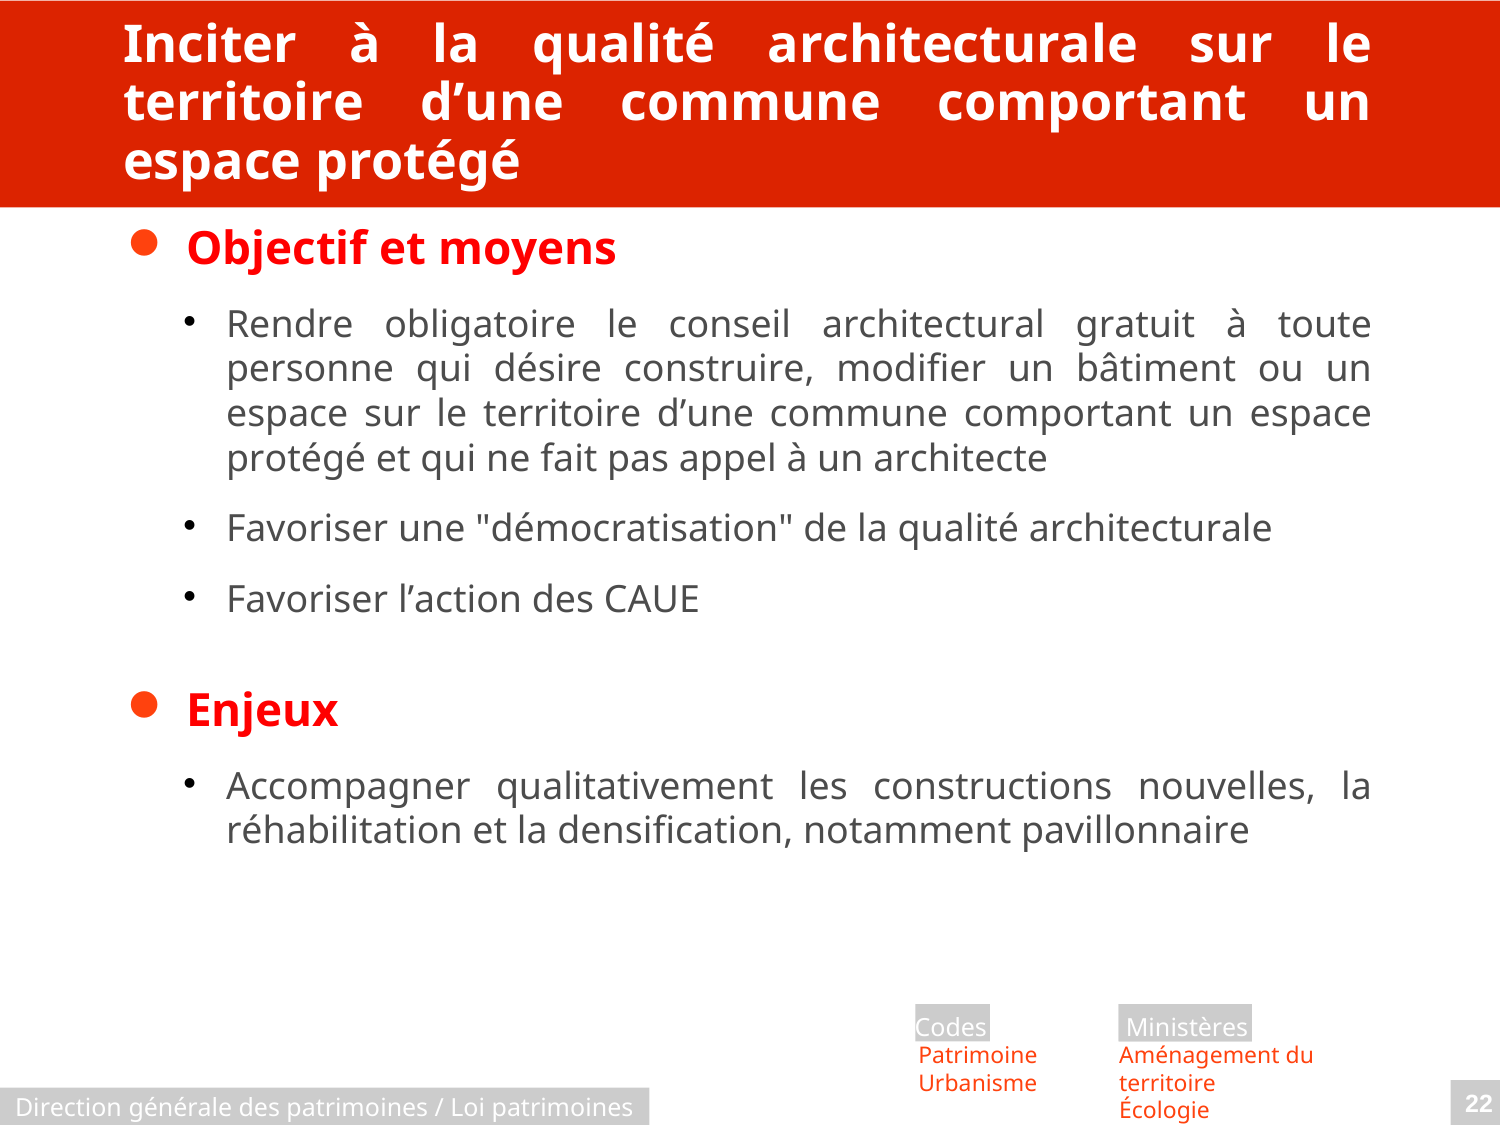

Inciter à la qualité architecturale sur le territoire d’une commune comportant un espace protégé
# Objectif et moyens
Rendre obligatoire le conseil architectural gratuit à toute personne qui désire construire, modifier un bâtiment ou un espace sur le territoire d’une commune comportant un espace protégé et qui ne fait pas appel à un architecte
Favoriser une "démocratisation" de la qualité architecturale
Favoriser l’action des CAUE
Enjeux
Accompagner qualitativement les constructions nouvelles, la réhabilitation et la densification, notamment pavillonnaire
Codes
Ministères
Ministères
Patrimoine
Urbanisme
Aménagement du territoire
Écologie
Urbanisme